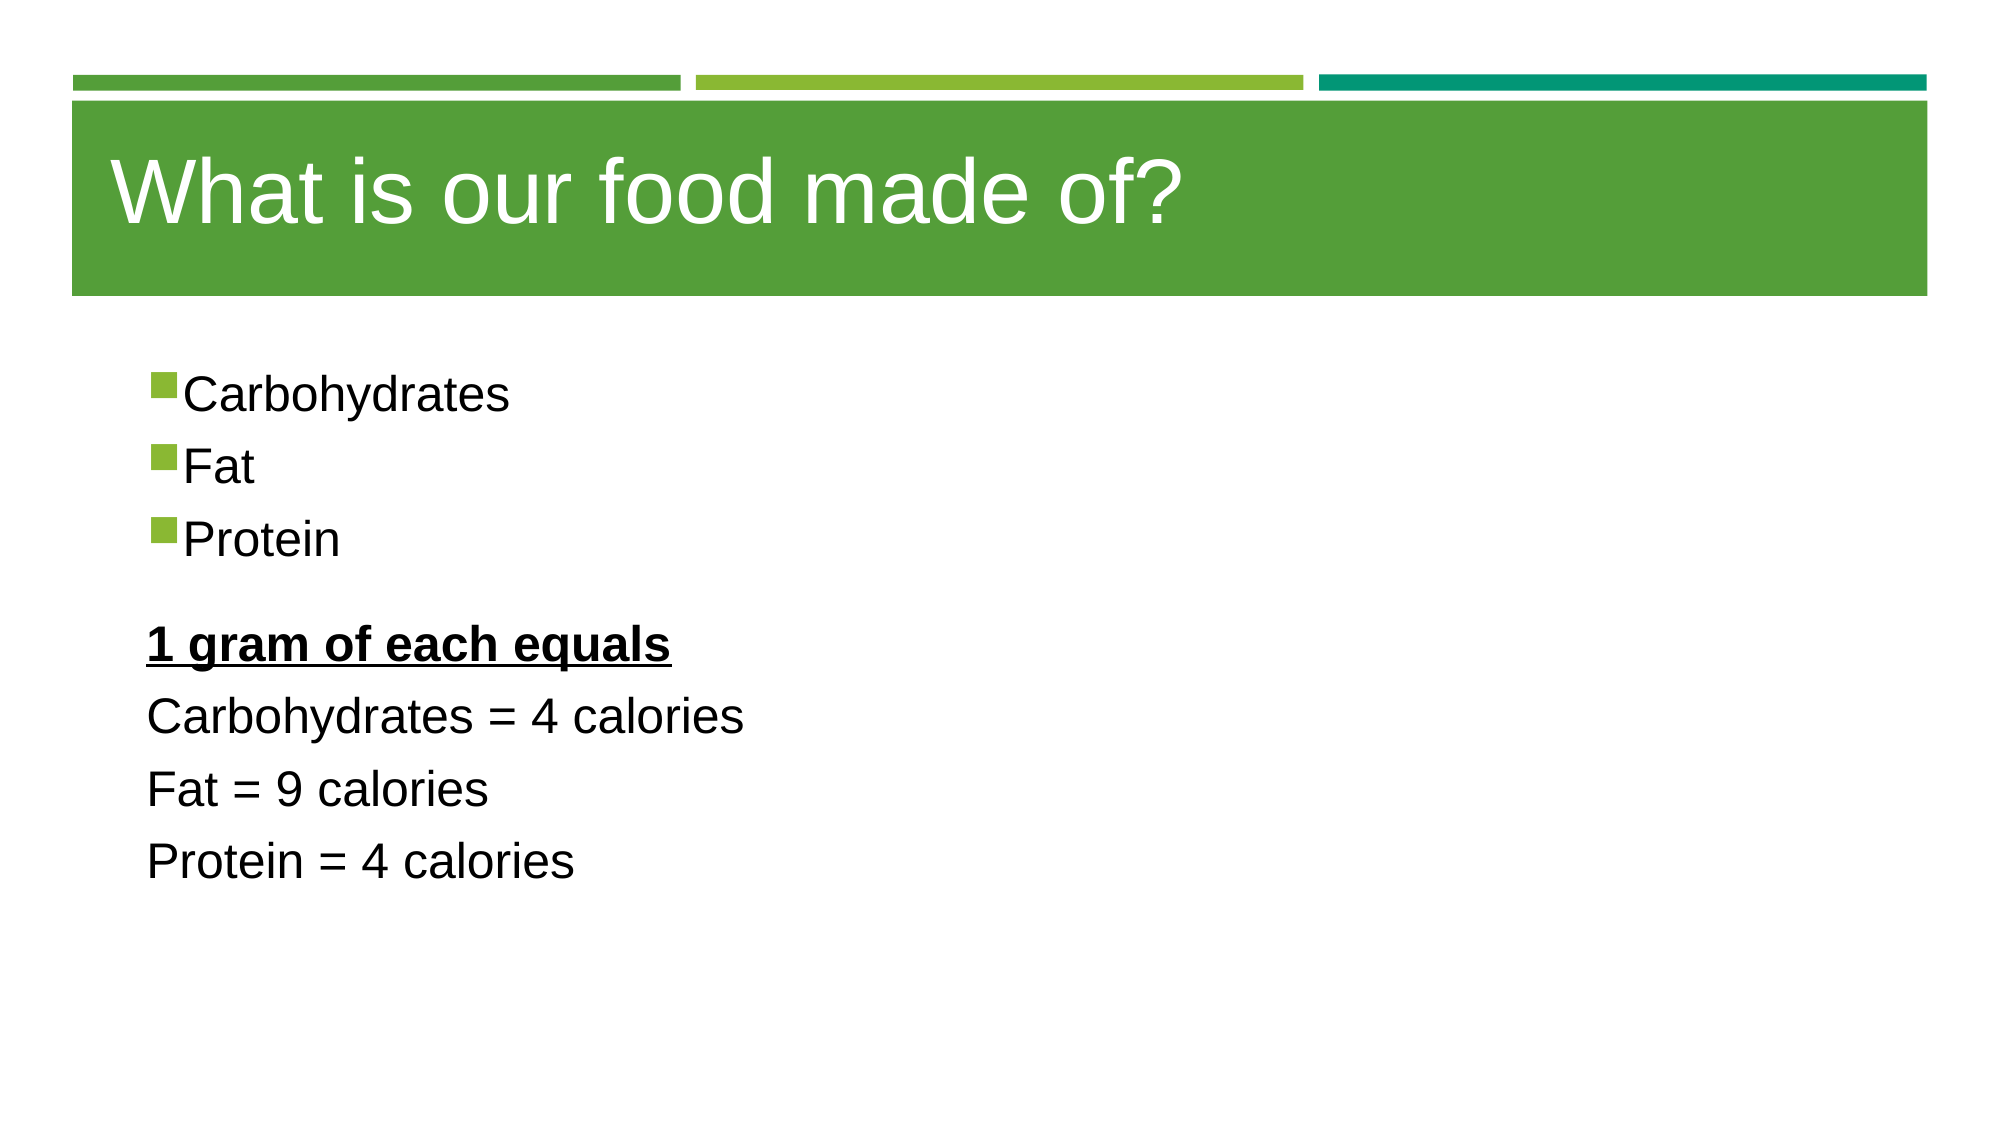

# What is our food made of?
Carbohydrates
Fat
Protein
1 gram of each equals
Carbohydrates = 4 calories
Fat = 9 calories
Protein = 4 calories